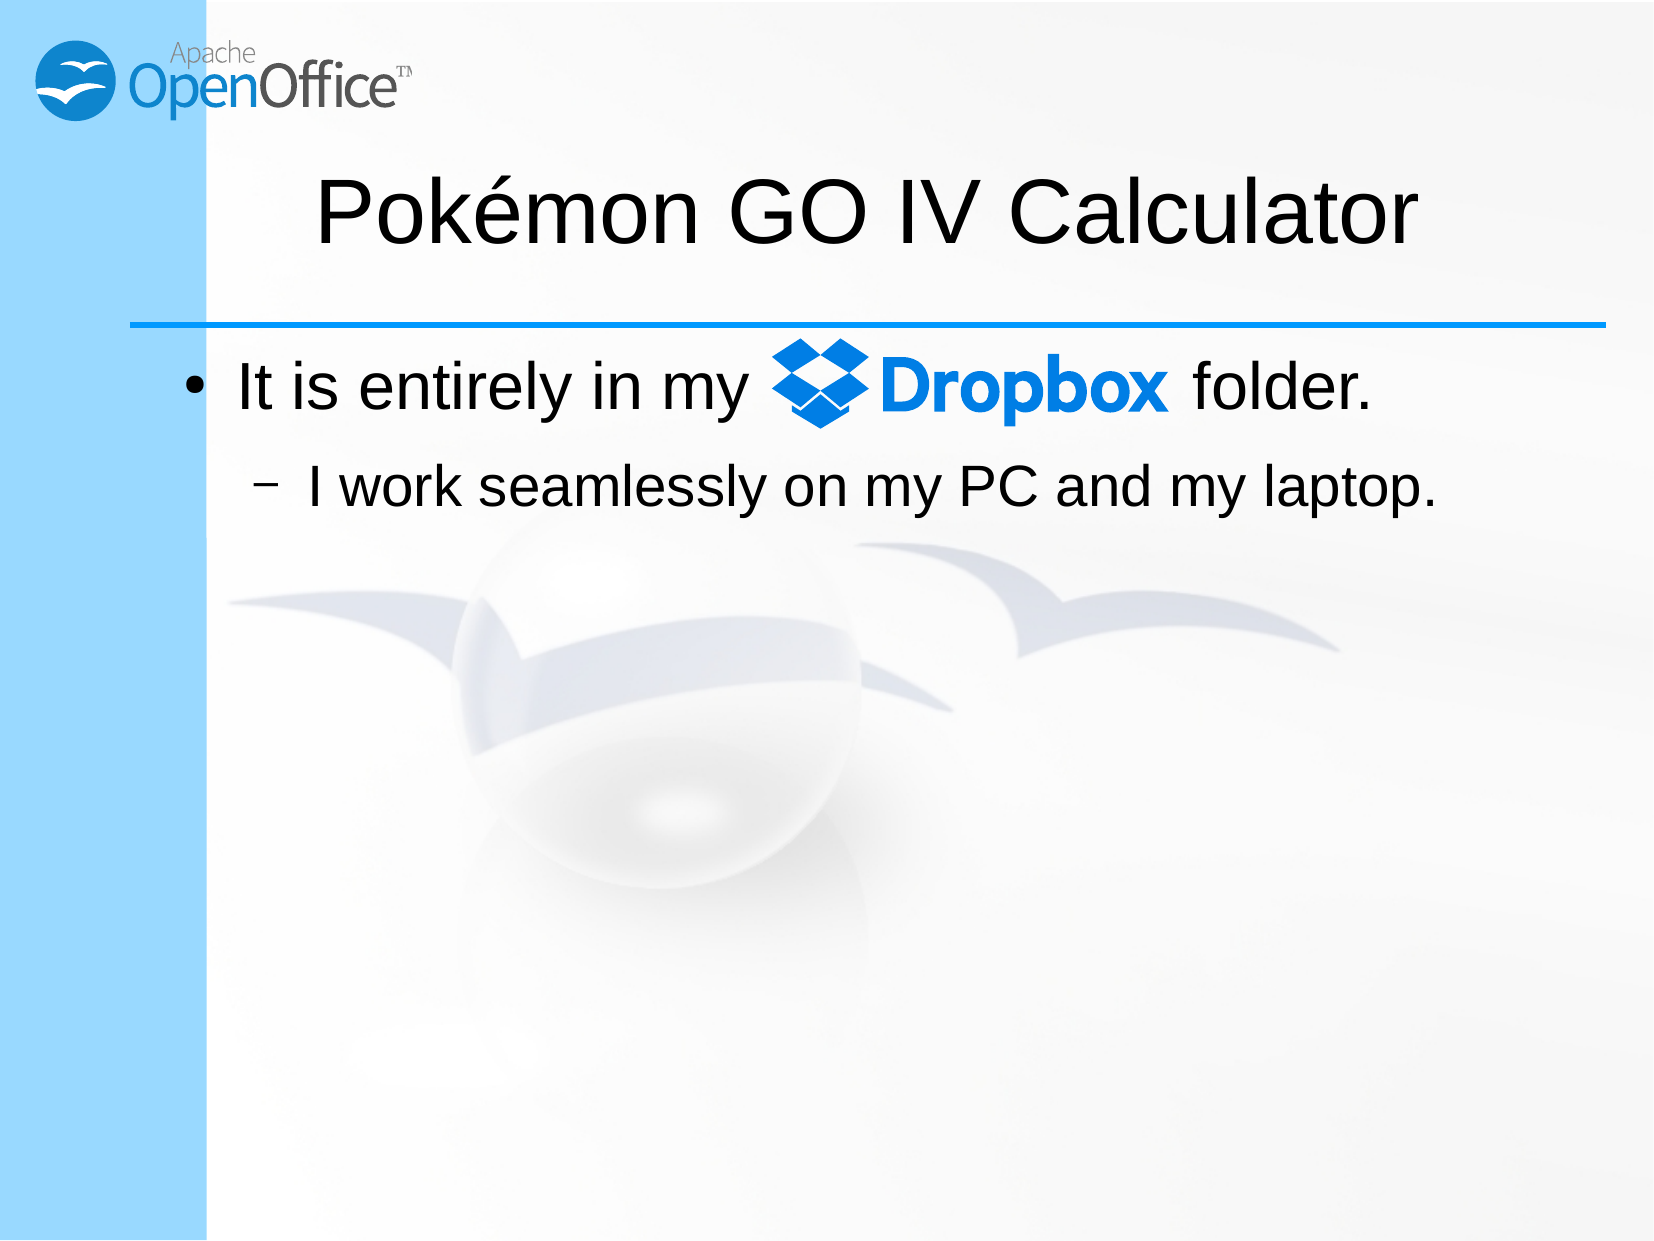

# Pokémon GO IV Calculator
It is entirely in my folder.
I work seamlessly on my PC and my laptop.